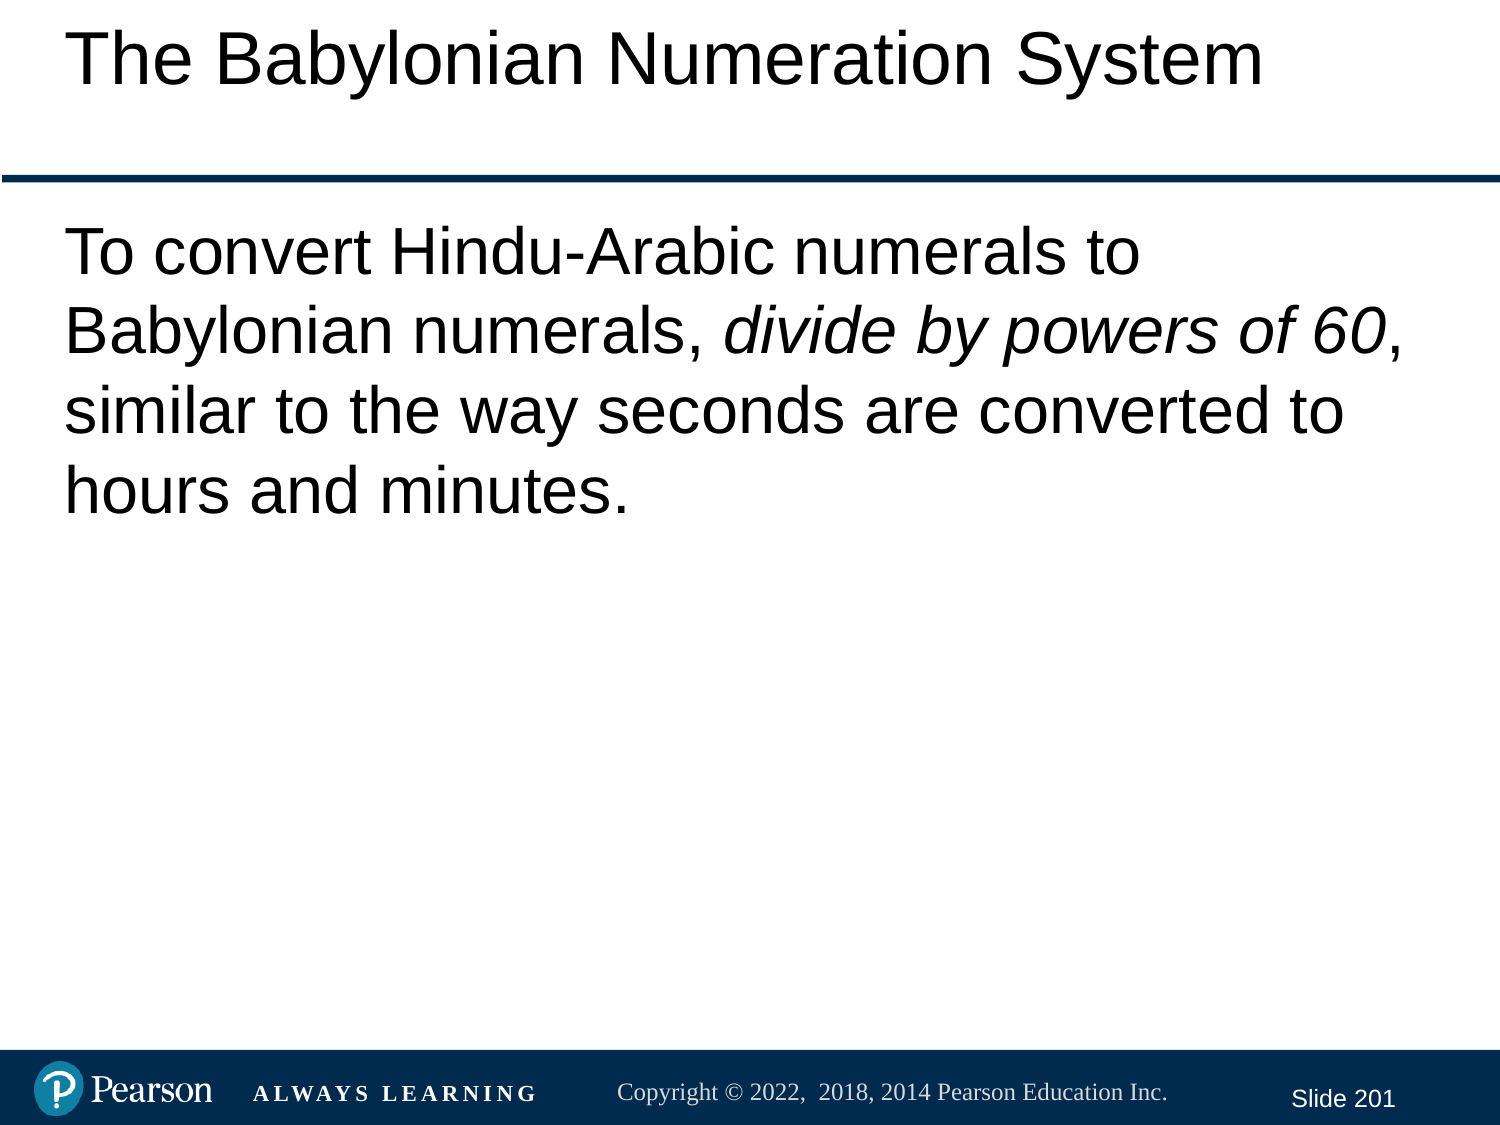

# The Babylonian Numeration System
To convert Hindu-Arabic numerals to Babylonian numerals, divide by powers of 60, similar to the way seconds are converted to hours and minutes.